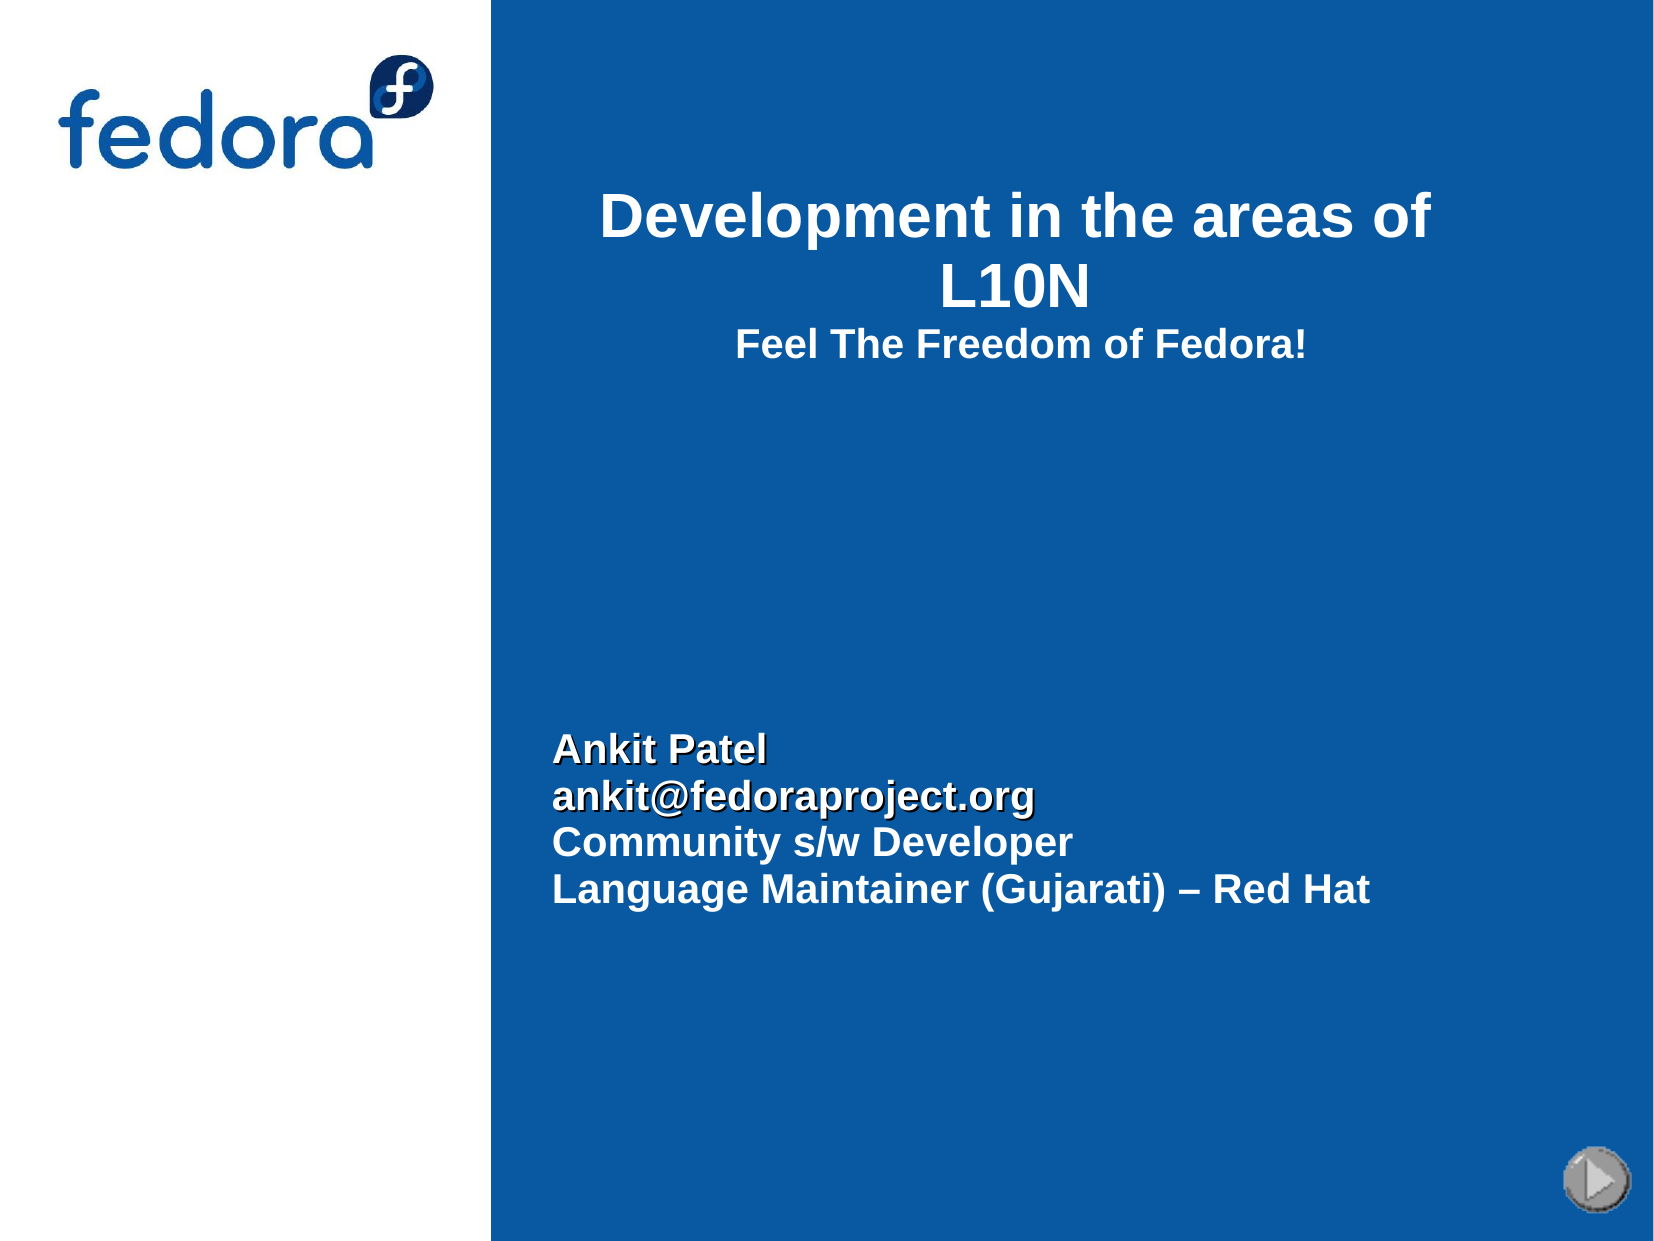

Development in the areas of L10N
 Feel The Freedom of Fedora!
Ankit Patel
ankit@fedoraproject.org
Community s/w Developer
Language Maintainer (Gujarati) – Red Hat